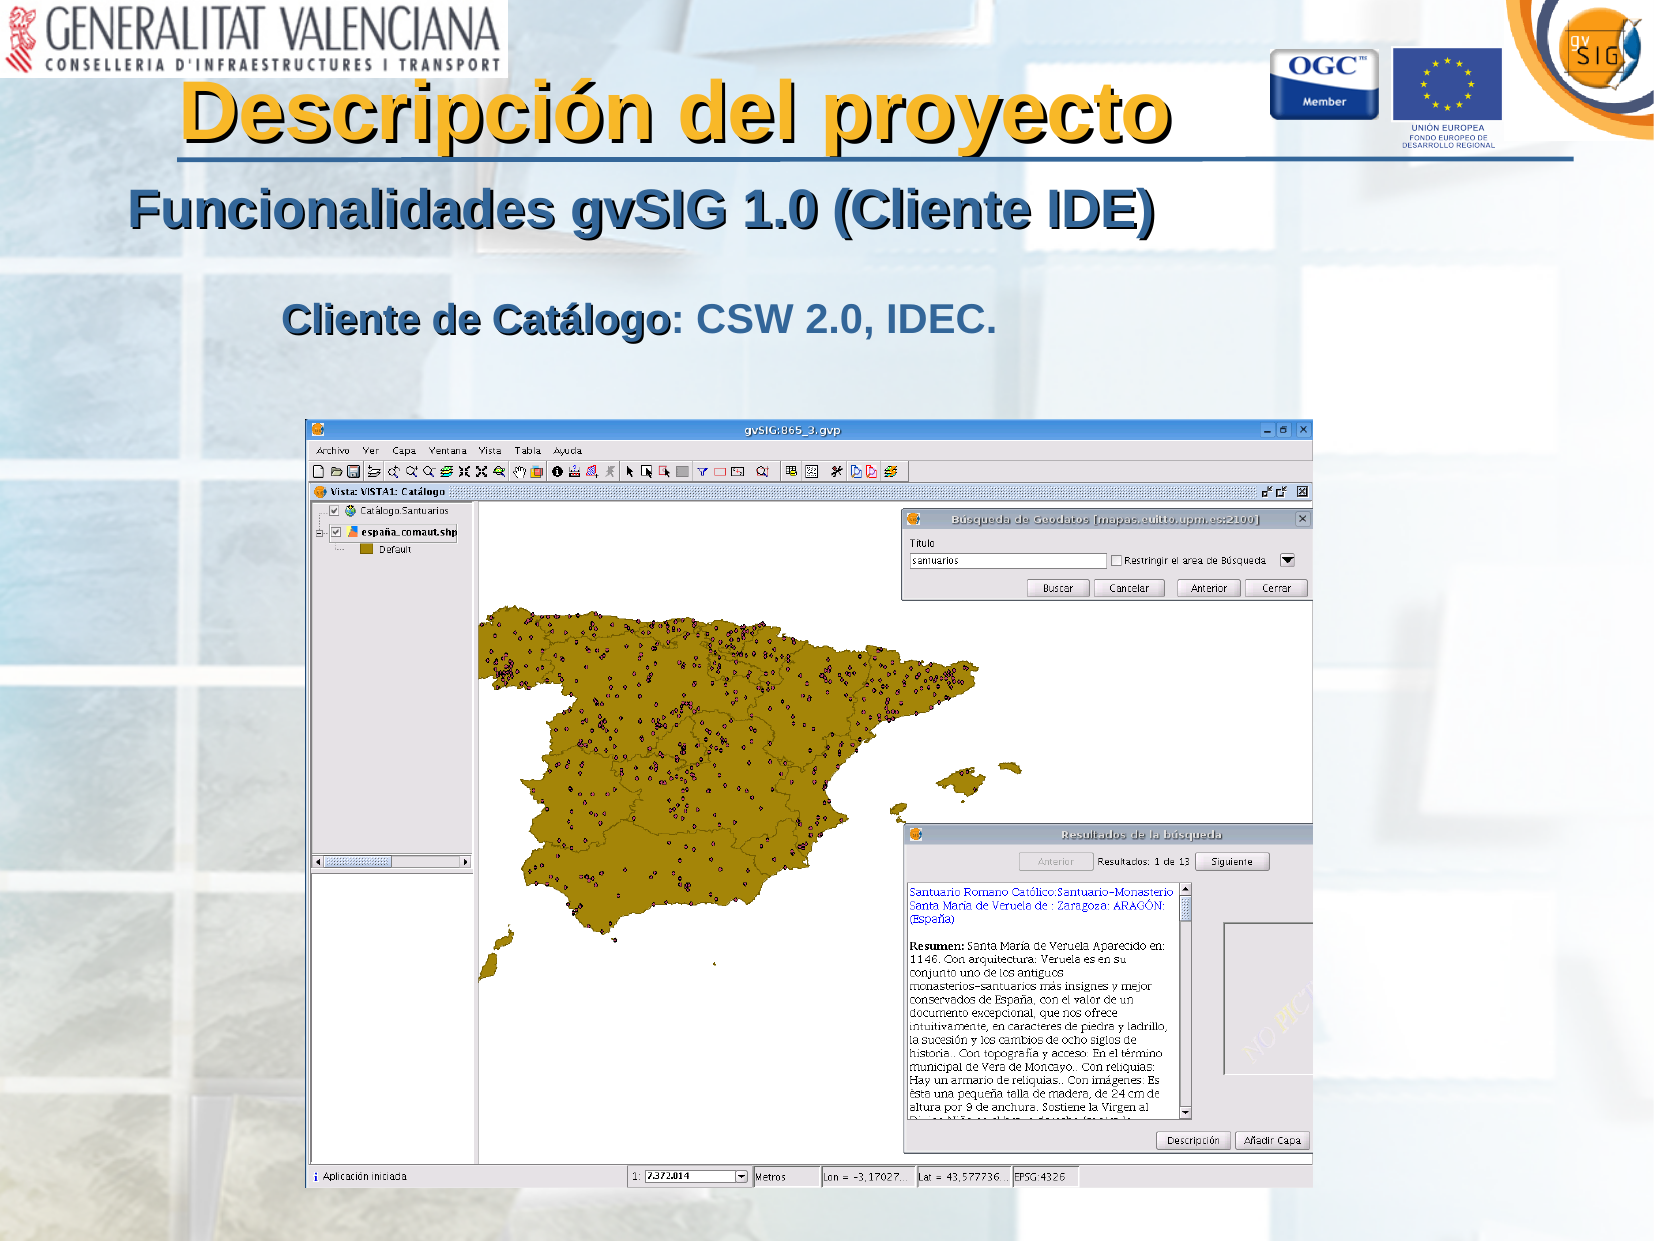

# Descripción del proyecto
Funcionalidades gvSIG 1.0 (Cliente IDE)
	Cliente de Catálogo: CSW 2.0, IDEC.